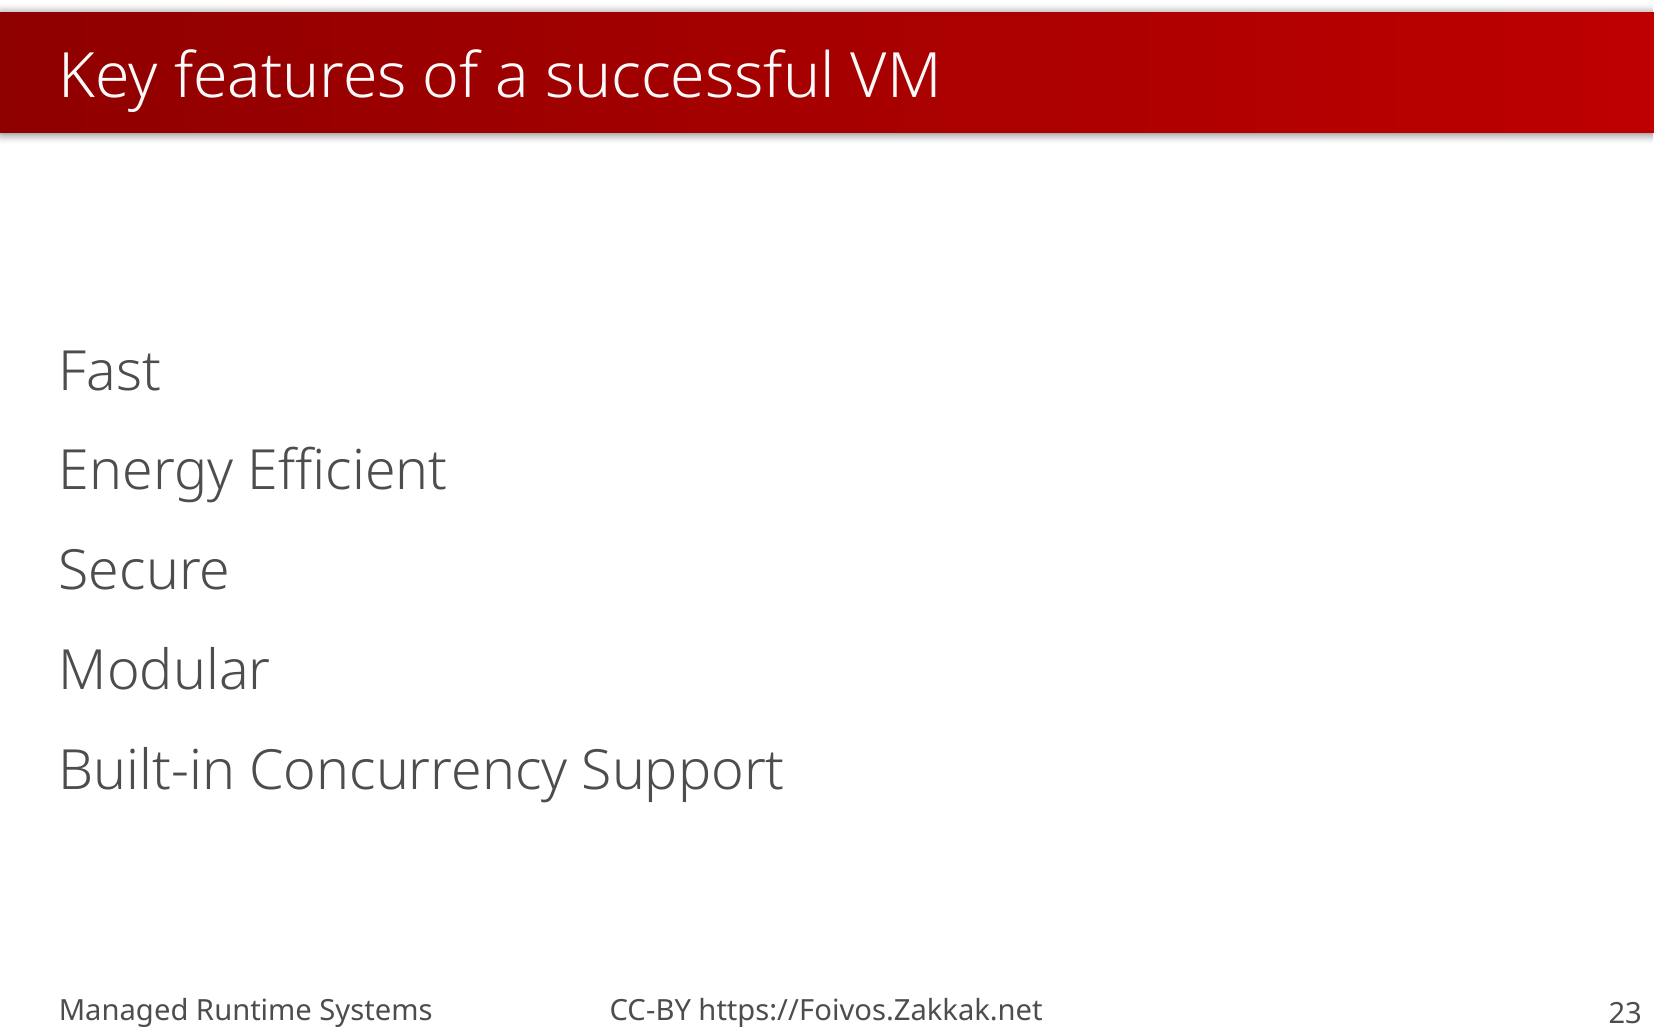

# Key features of a successful VM
Fast
Energy Efficient
Secure
Modular
Built-in Concurrency Support
Managed Runtime Systems
CC-BY https://Foivos.Zakkak.net
23